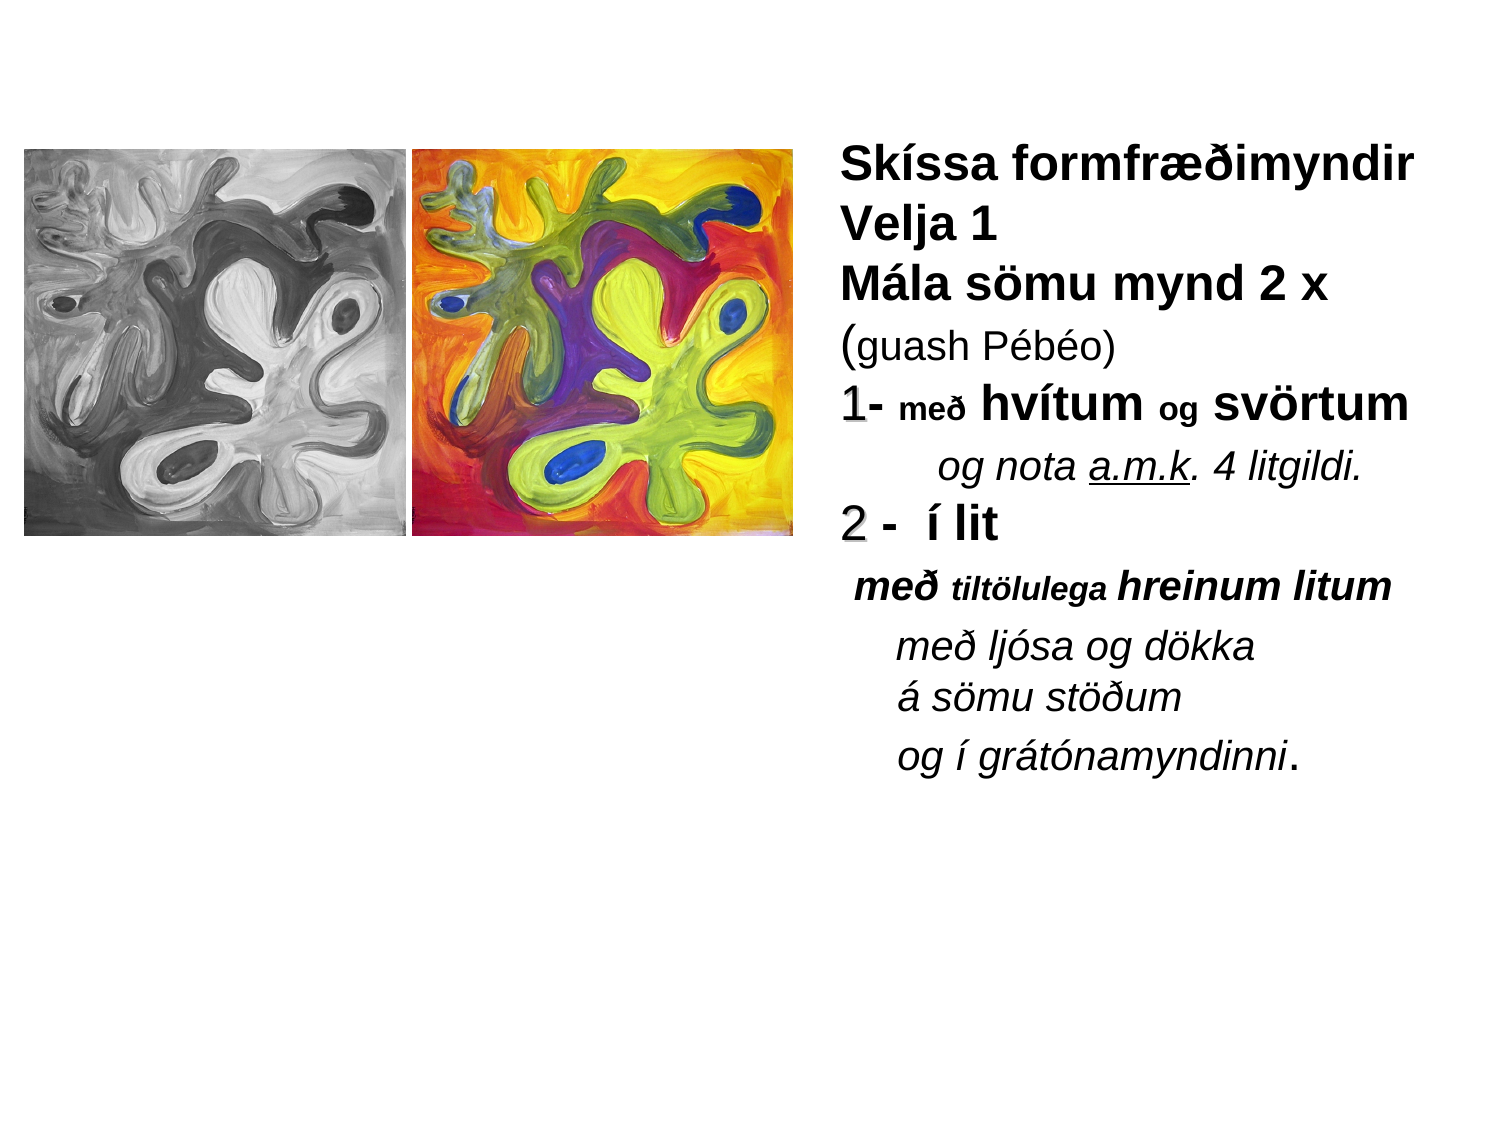

Skíssa formfræðimyndir
Velja 1
Mála sömu mynd 2 x
(guash Pébéo)
1- með hvítum og svörtum
 og nota a.m.k. 4 litgildi.
2 - í lit
 með tiltölulega hreinum litum
 með ljósa og dökka
 á sömu stöðum
 og í grátónamyndinni.